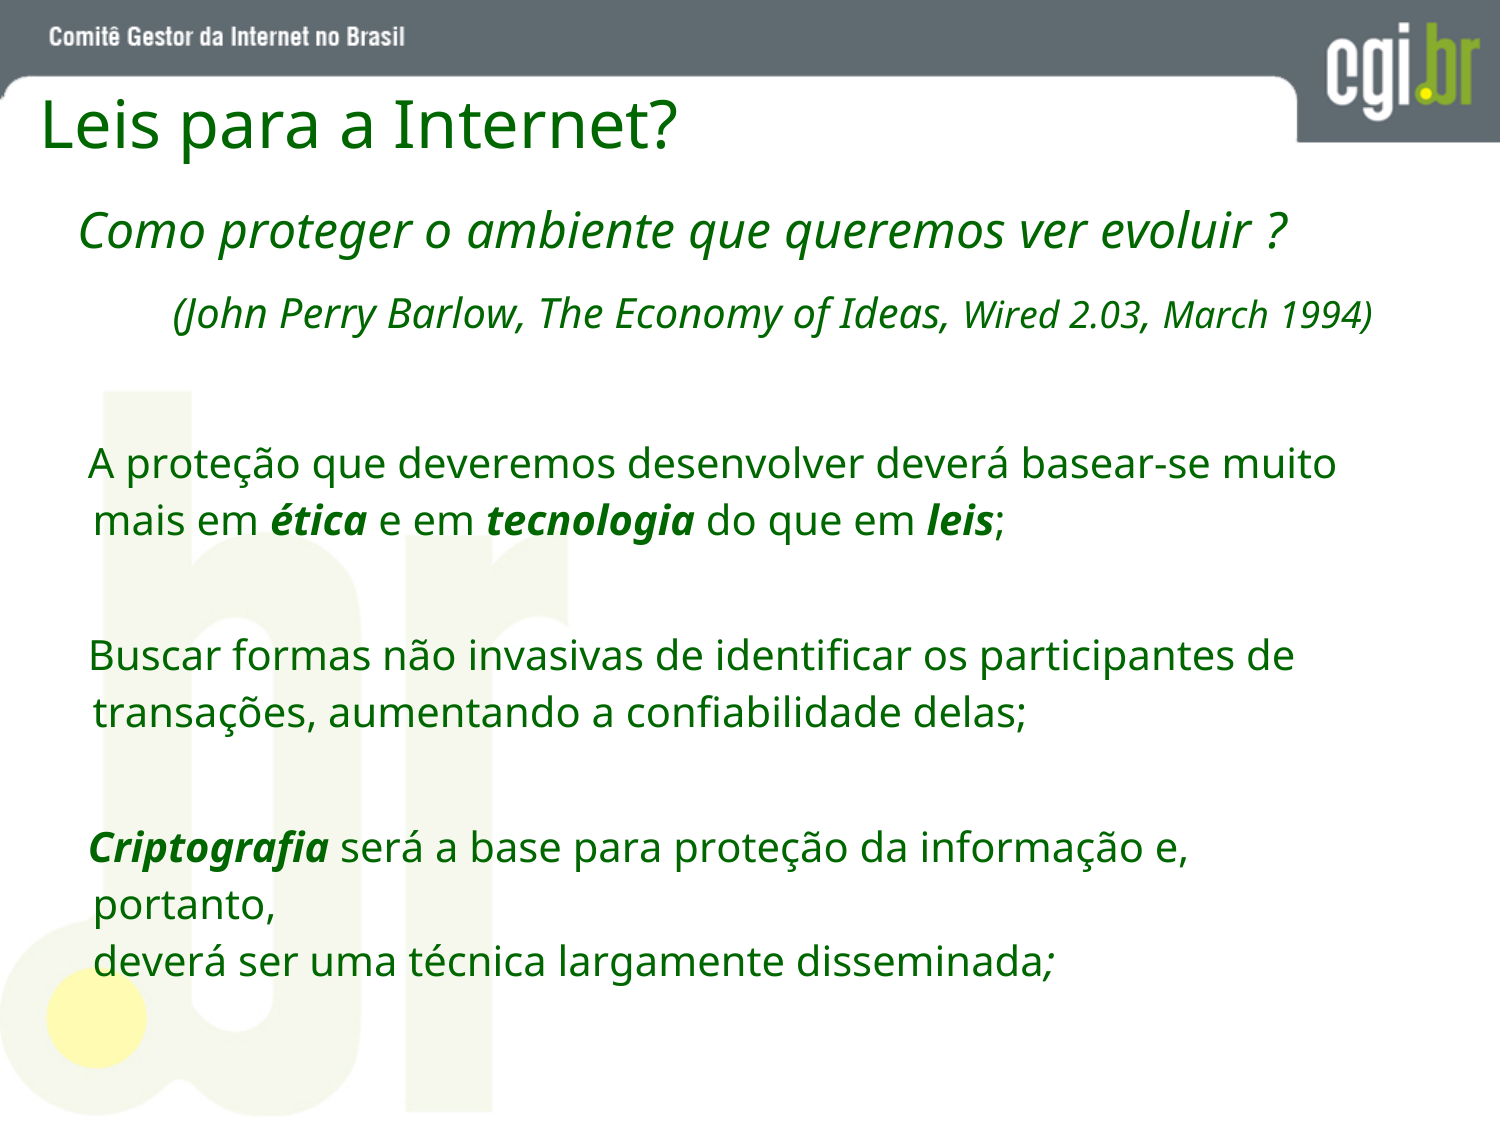

# Leis para a Internet?
Como proteger o ambiente que queremos ver evoluir ?
 (John Perry Barlow, The Economy of Ideas, Wired 2.03, March 1994)
 A proteção que deveremos desenvolver deverá basear-se muito mais em ética e em tecnologia do que em leis;
 Buscar formas não invasivas de identificar os participantes de transações, aumentando a confiabilidade delas;
 Criptografia será a base para proteção da informação e, portanto,
deverá ser uma técnica largamente disseminada;